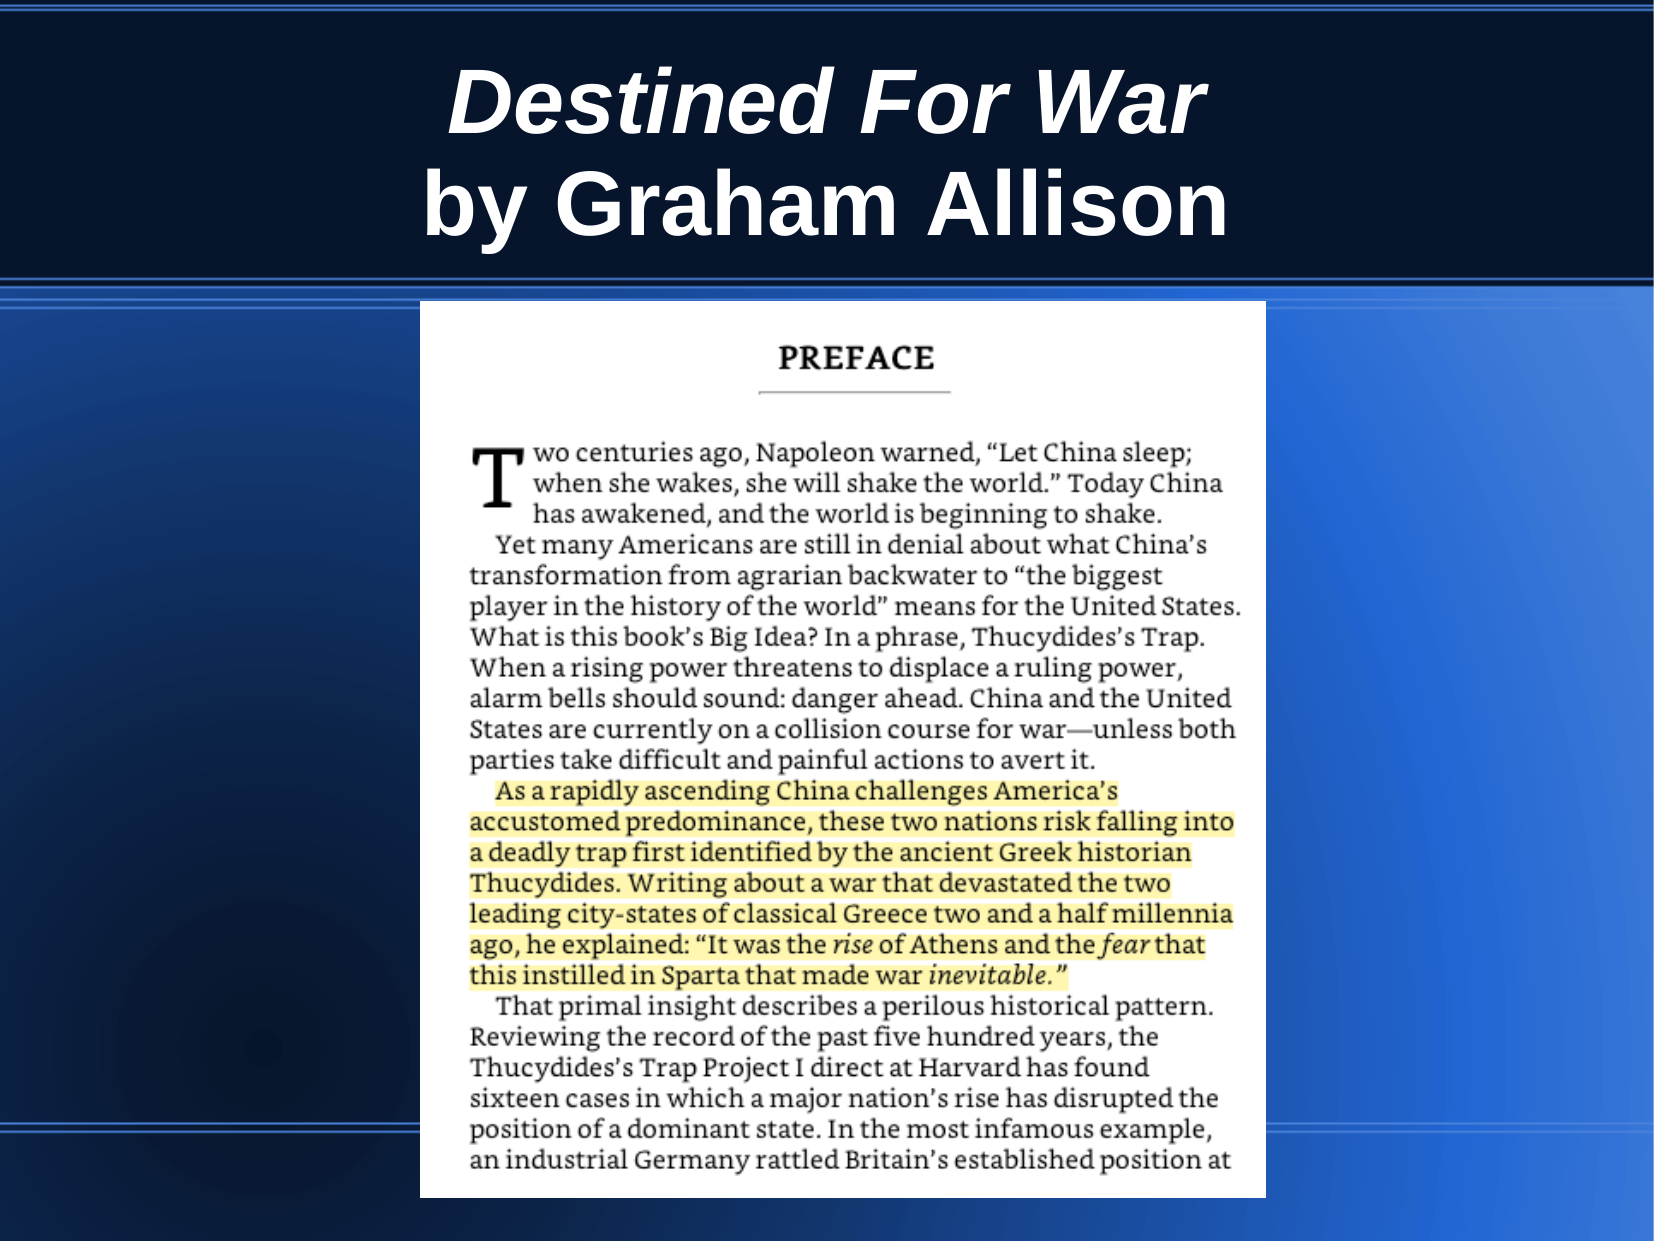

# Destined For War by Graham Allison